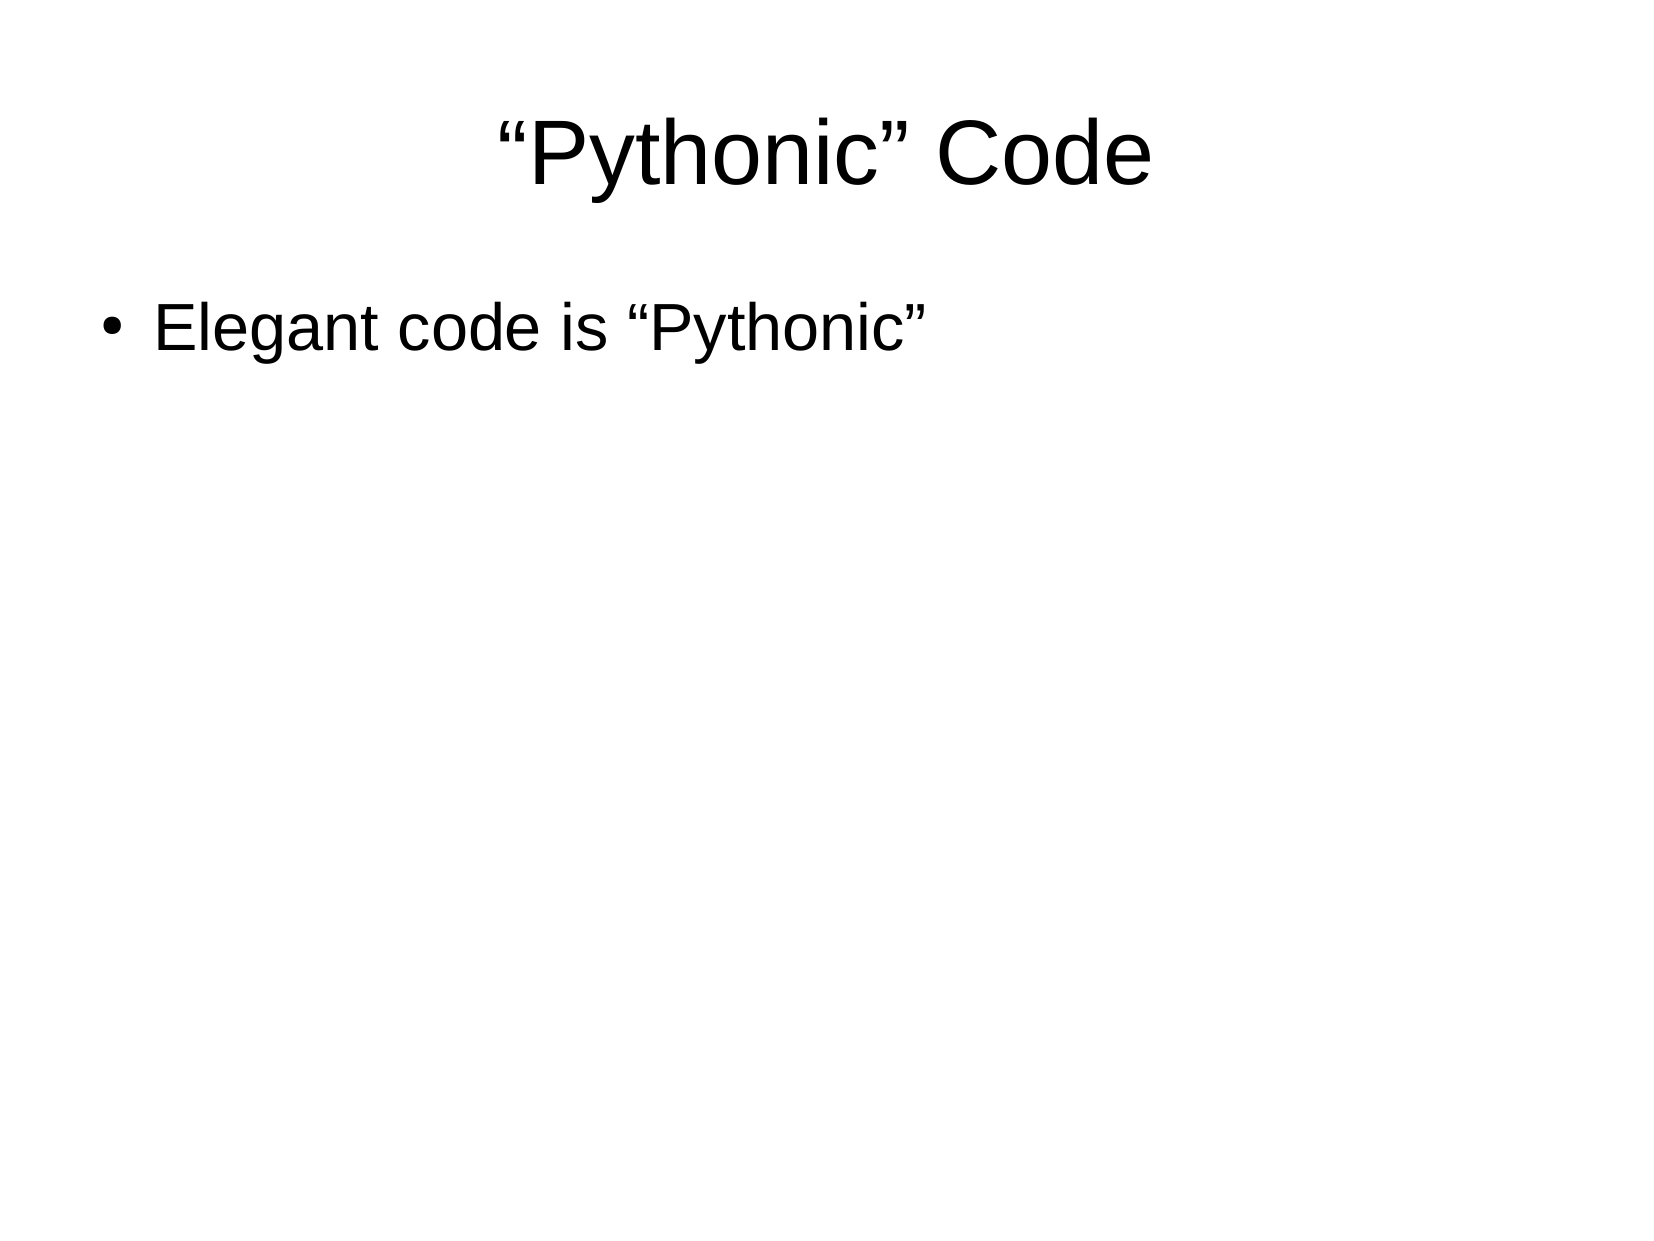

# “Pythonic” Code
Elegant code is “Pythonic”